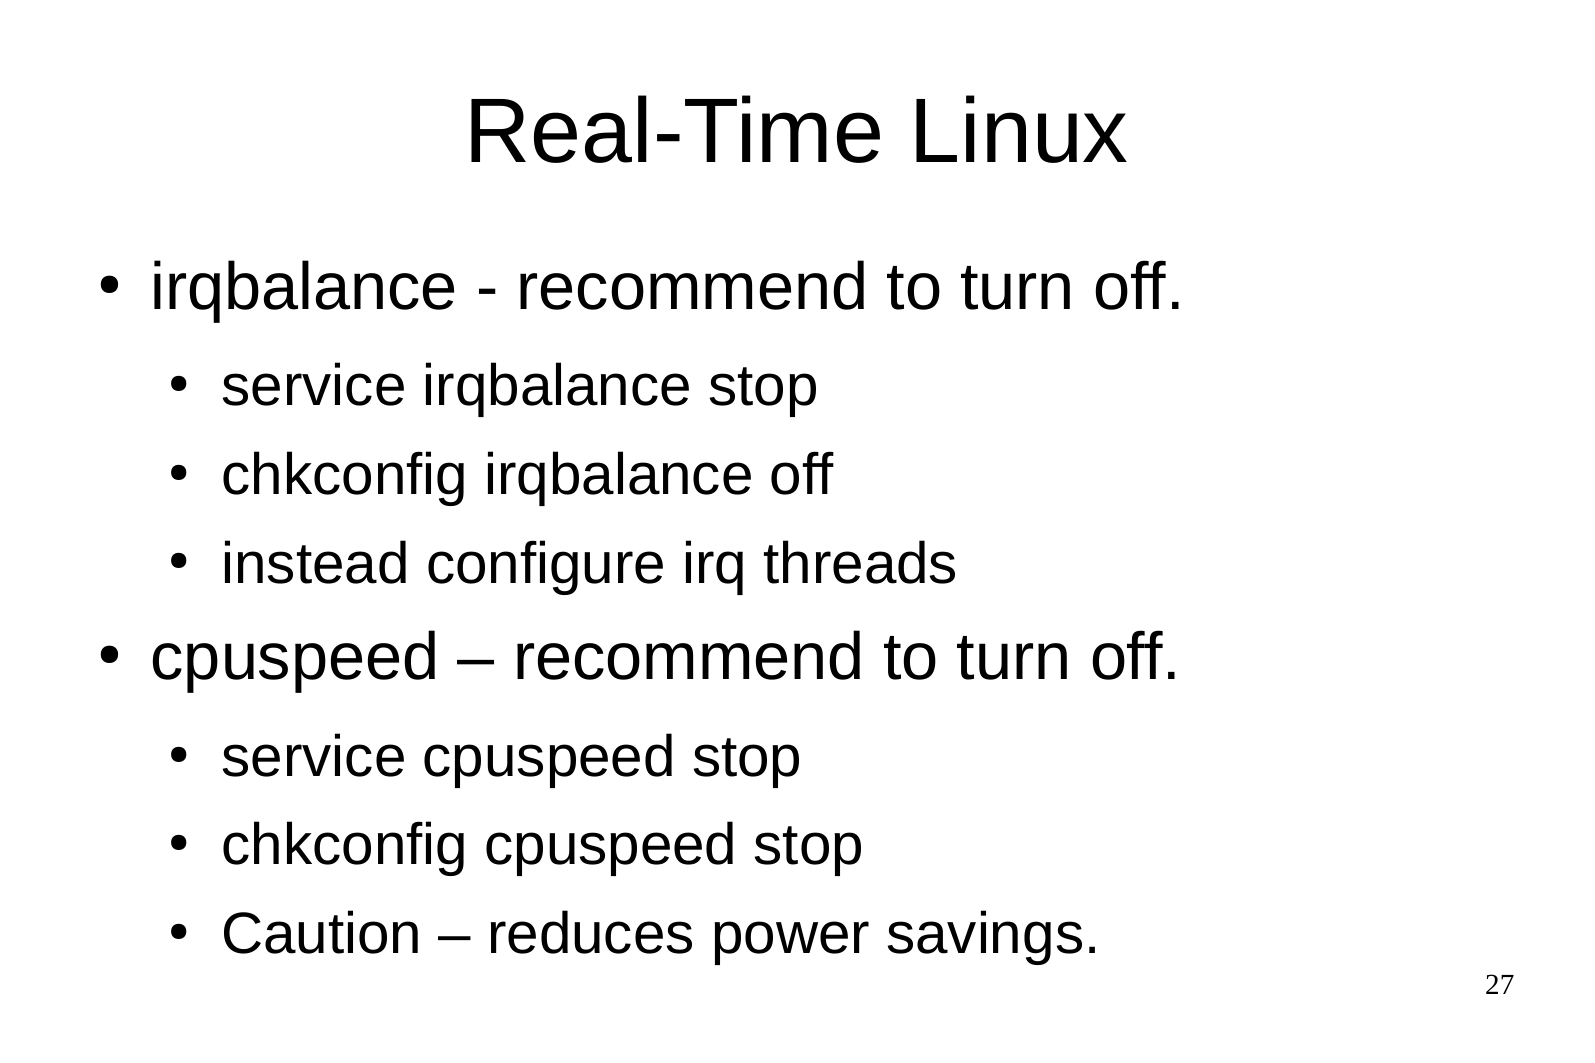

# Real-Time Linux
irqbalance - recommend to turn off.
service irqbalance stop
chkconfig irqbalance off
instead configure irq threads
cpuspeed – recommend to turn off.
service cpuspeed stop
chkconfig cpuspeed stop
Caution – reduces power savings.
27